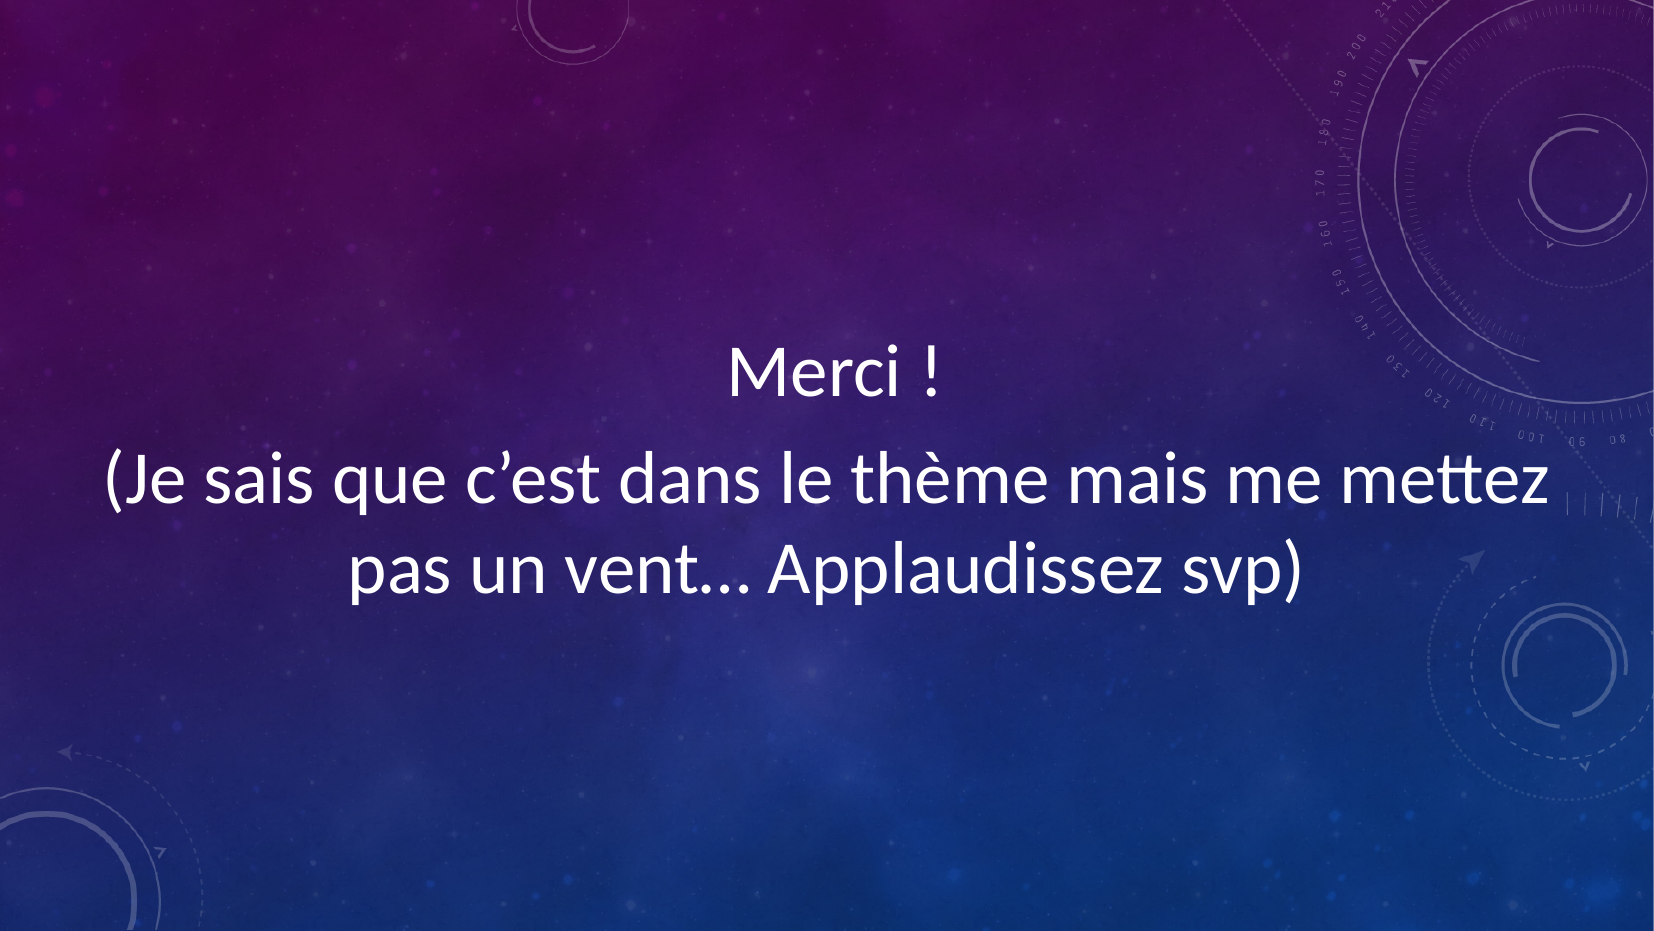

# Merci !
(Je sais que c’est dans le thème mais me mettez pas un vent… Applaudissez svp)